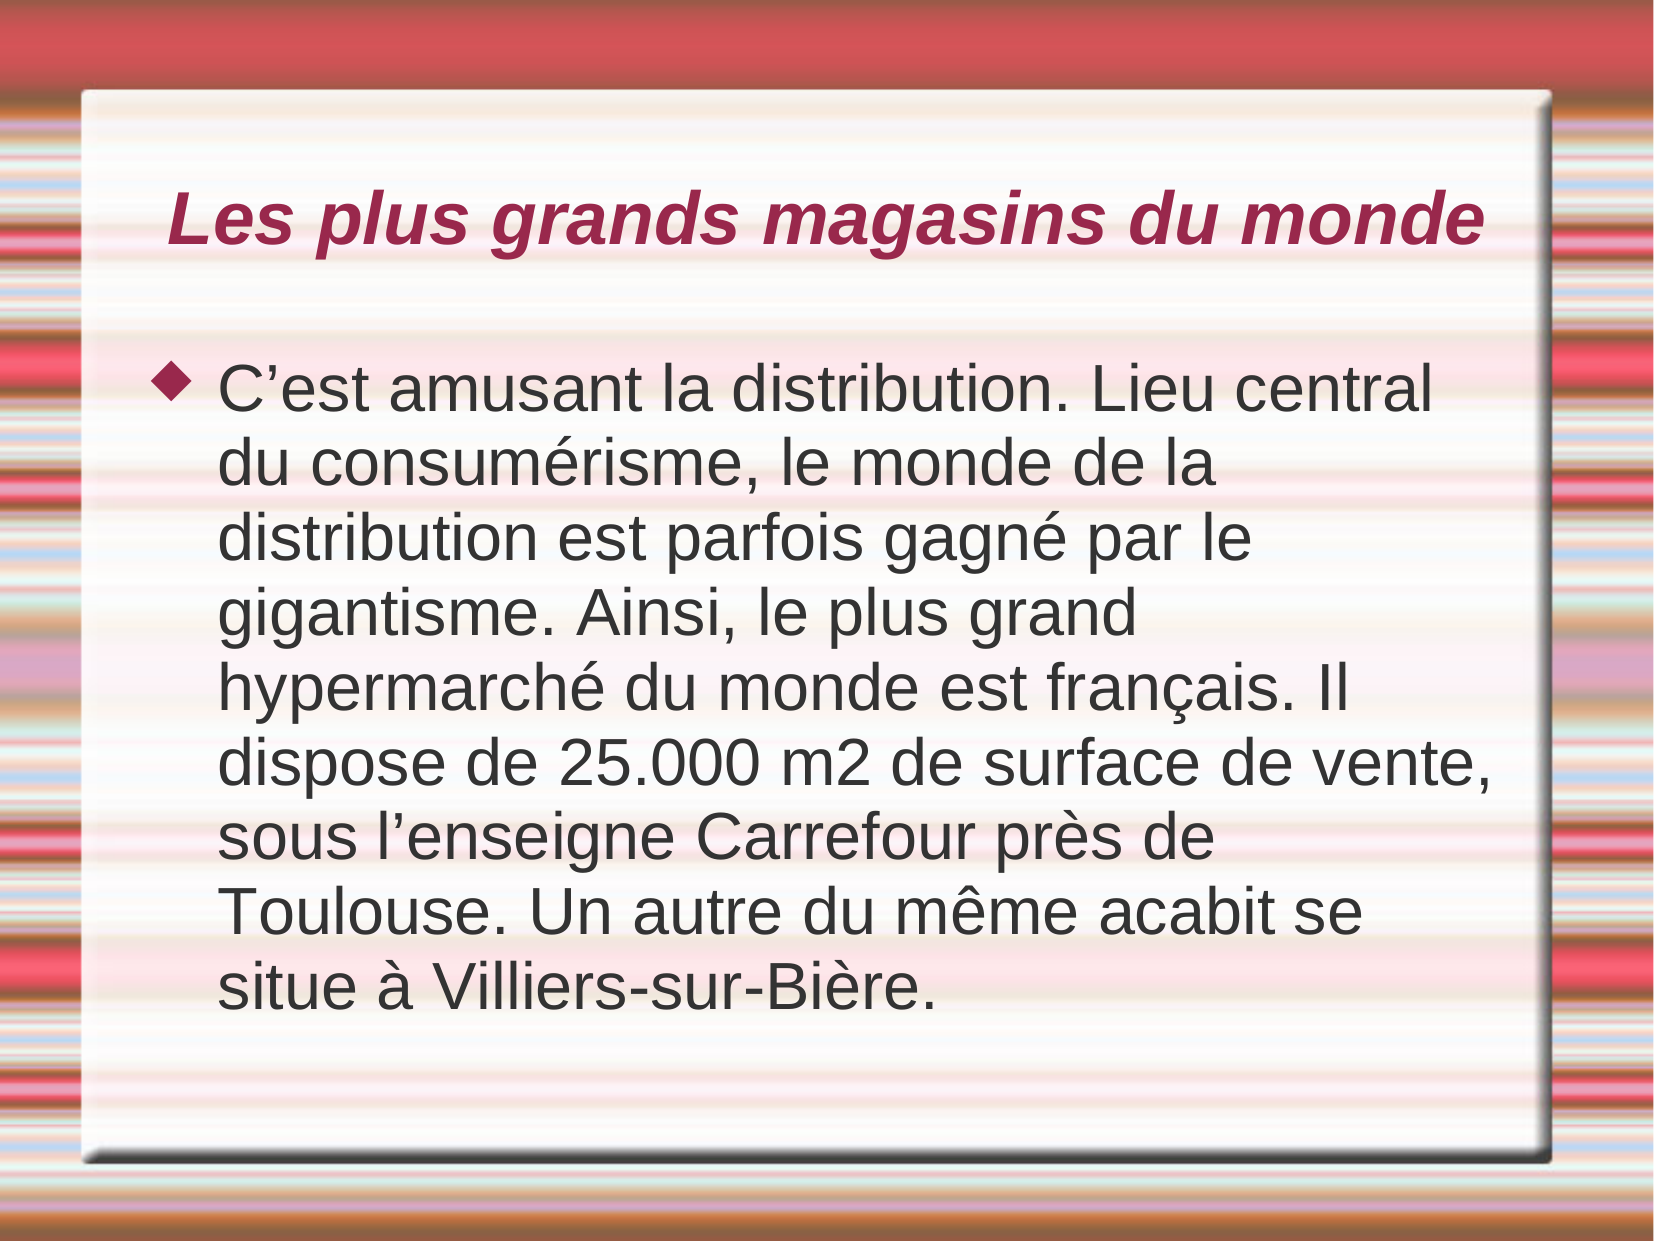

# Les plus grands magasins du monde
C’est amusant la distribution. Lieu central du consumérisme, le monde de la distribution est parfois gagné par le gigantisme. Ainsi, le plus grand hypermarché du monde est français. Il dispose de 25.000 m2 de surface de vente, sous l’enseigne Carrefour près de Toulouse. Un autre du même acabit se situe à Villiers-sur-Bière.